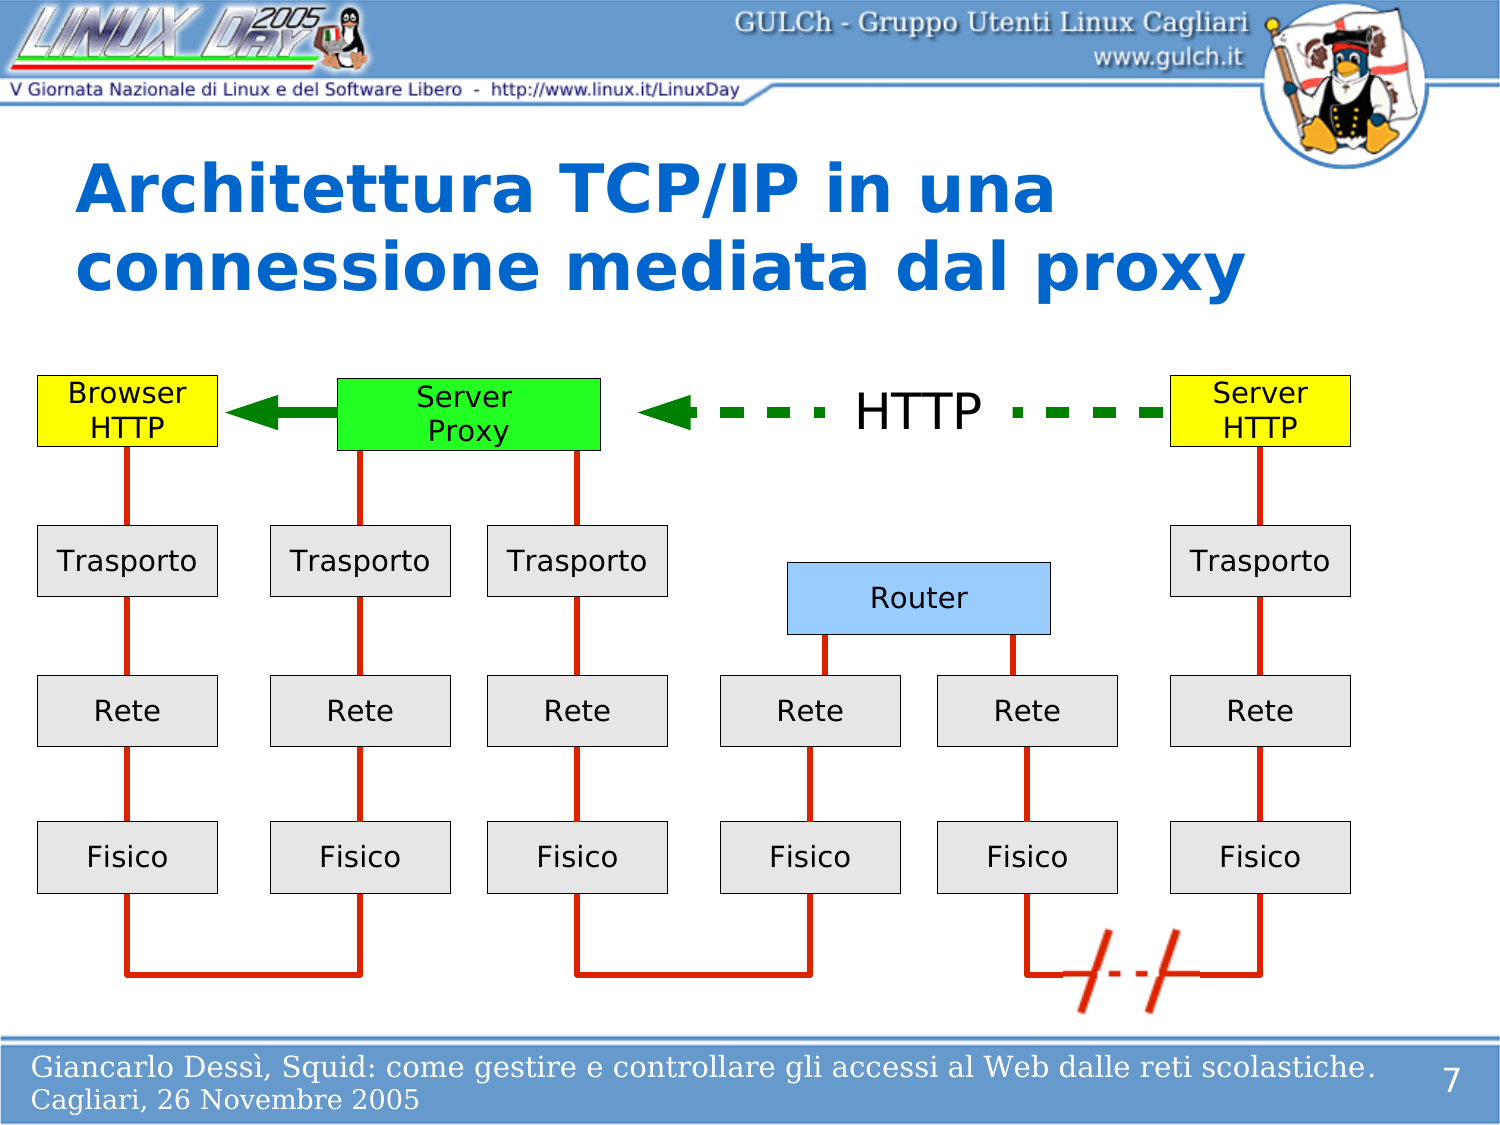

Architettura TCP/IP in una
connessione mediata dal proxy
HTTP
Browser
HTTP
Server HTTP
Server
Proxy
Trasporto
Trasporto
Trasporto
Trasporto
Router
Rete
Rete
Rete
Rete
Rete
Rete
Fisico
Fisico
Fisico
Fisico
Fisico
Fisico